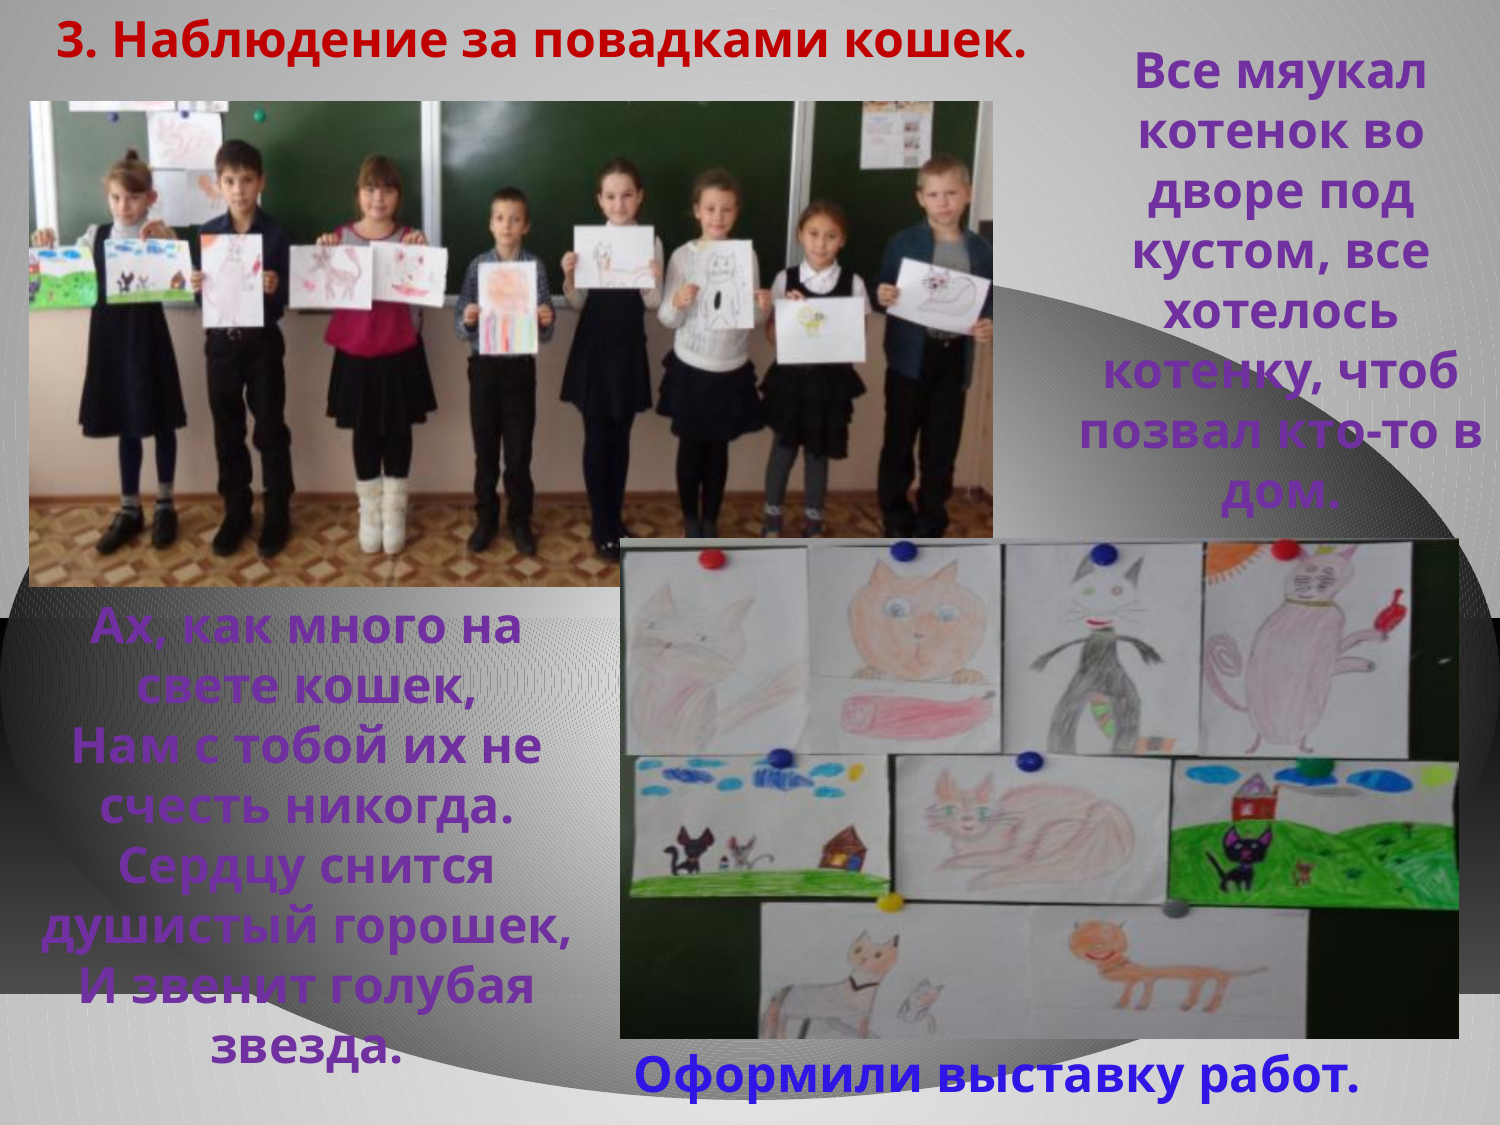

3. Наблюдение за повадками кошек.
Все мяукал котенок во дворе под кустом, все хотелось котенку, чтоб позвал кто-то в дом.
Ах, как много на свете кошек,
Нам с тобой их не счесть никогда.
Сердцу снится душистый горошек,
И звенит голубая звезда.
Оформили выставку работ.